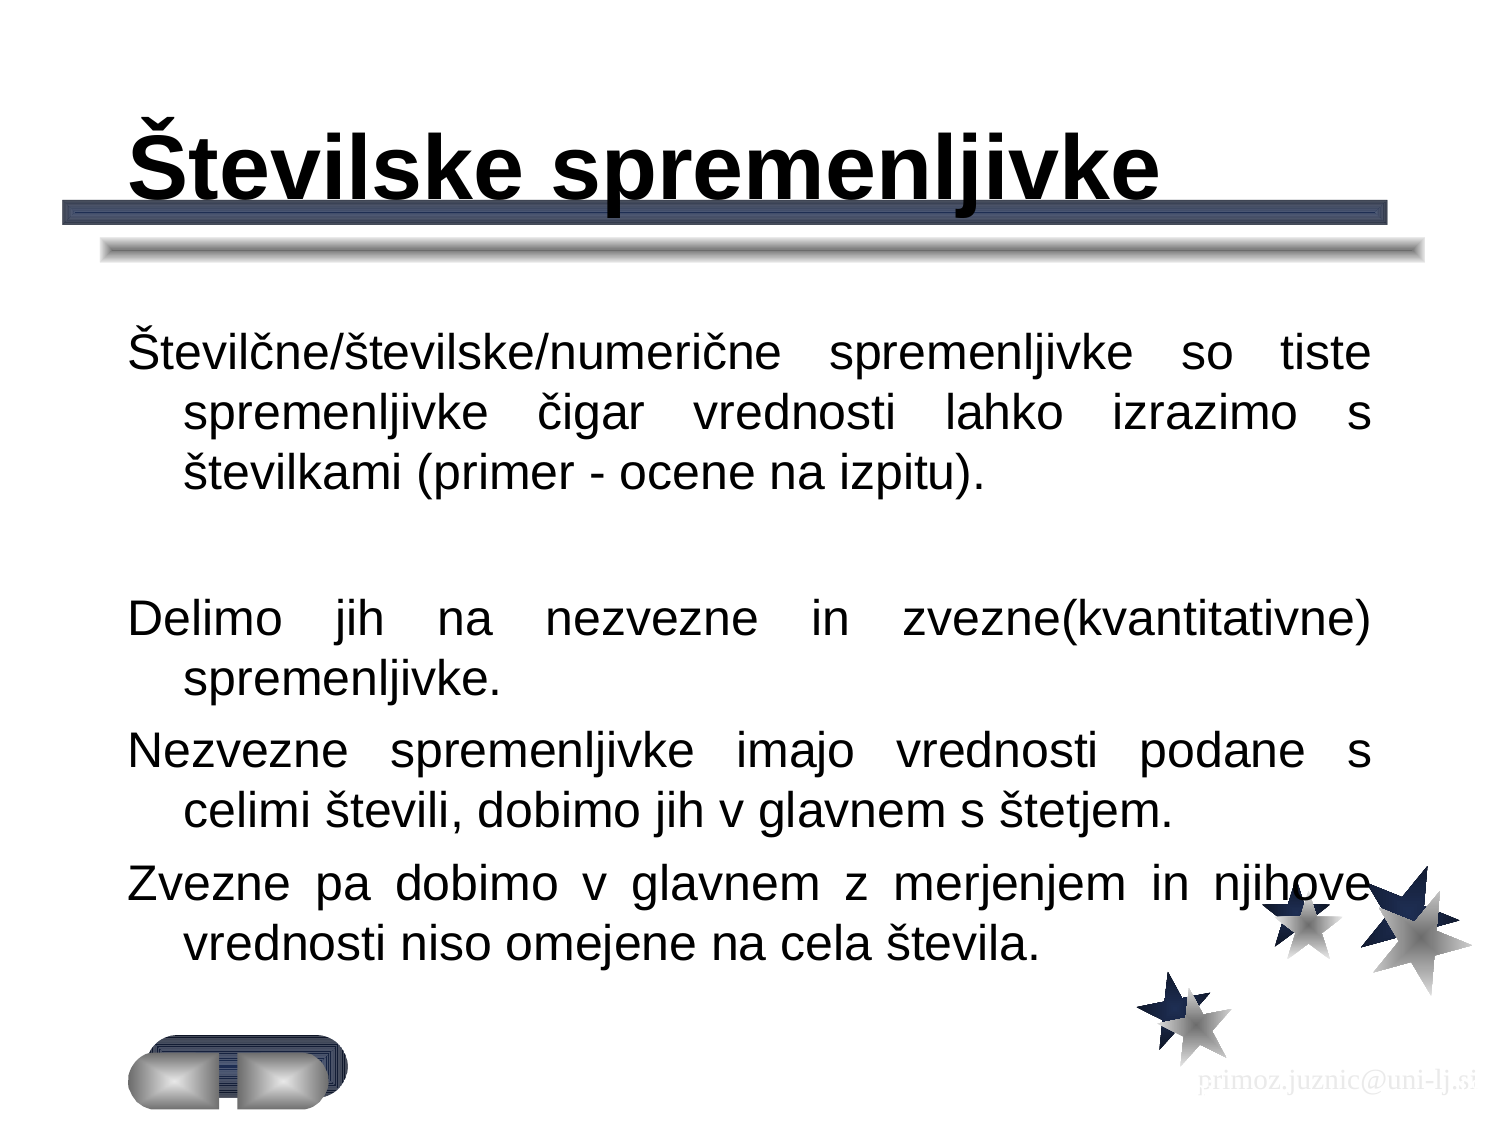

# Številske spremenljivke
Številčne/številske/numerične spremenljivke so tiste spremenljivke čigar vrednosti lahko izrazimo s številkami (primer - ocene na izpitu).
Delimo jih na nezvezne in zvezne(kvantitativne) spremenljivke.
Nezvezne spremenljivke imajo vrednosti podane s celimi števili, dobimo jih v glavnem s štetjem.
Zvezne pa dobimo v glavnem z merjenjem in njihove vrednosti niso omejene na cela števila.
Primoz Juznic, BINK, FF, Univerza v Ljubljani